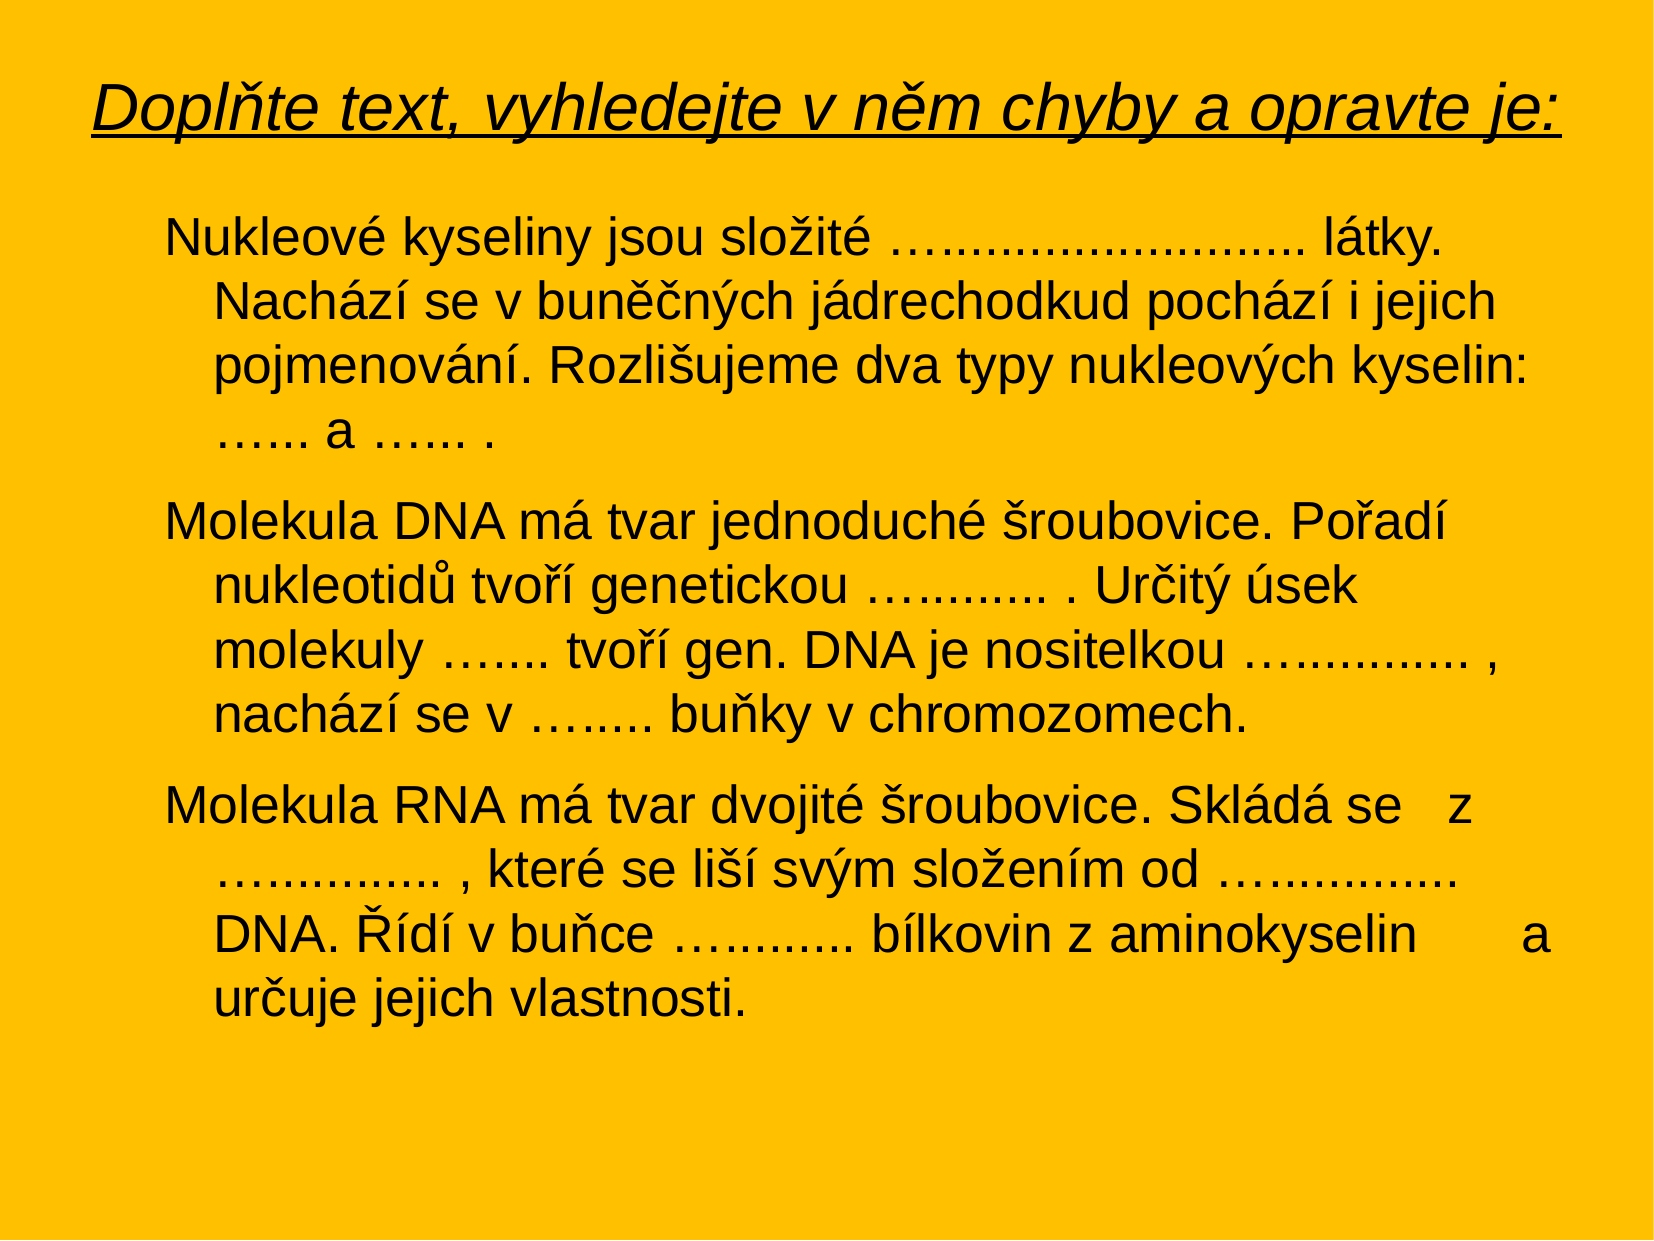

# Doplňte text, vyhledejte v něm chyby a opravte je:
Nukleové kyseliny jsou složité …......................... látky. Nachází se v buněčných jádrechodkud pochází i jejich pojmenování. Rozlišujeme dva typy nukleových kyselin: …... a …... .
Molekula DNA má tvar jednoduché šroubovice. Pořadí nukleotidů tvoří genetickou …......... . Určitý úsek molekuly ….... tvoří gen. DNA je nositelkou …............ , nachází se v …..... buňky v chromozomech.
Molekula RNA má tvar dvojité šroubovice. Skládá se z …............ , které se liší svým složením od …............. DNA. Řídí v buňce …......... bílkovin z aminokyselin a určuje jejich vlastnosti.